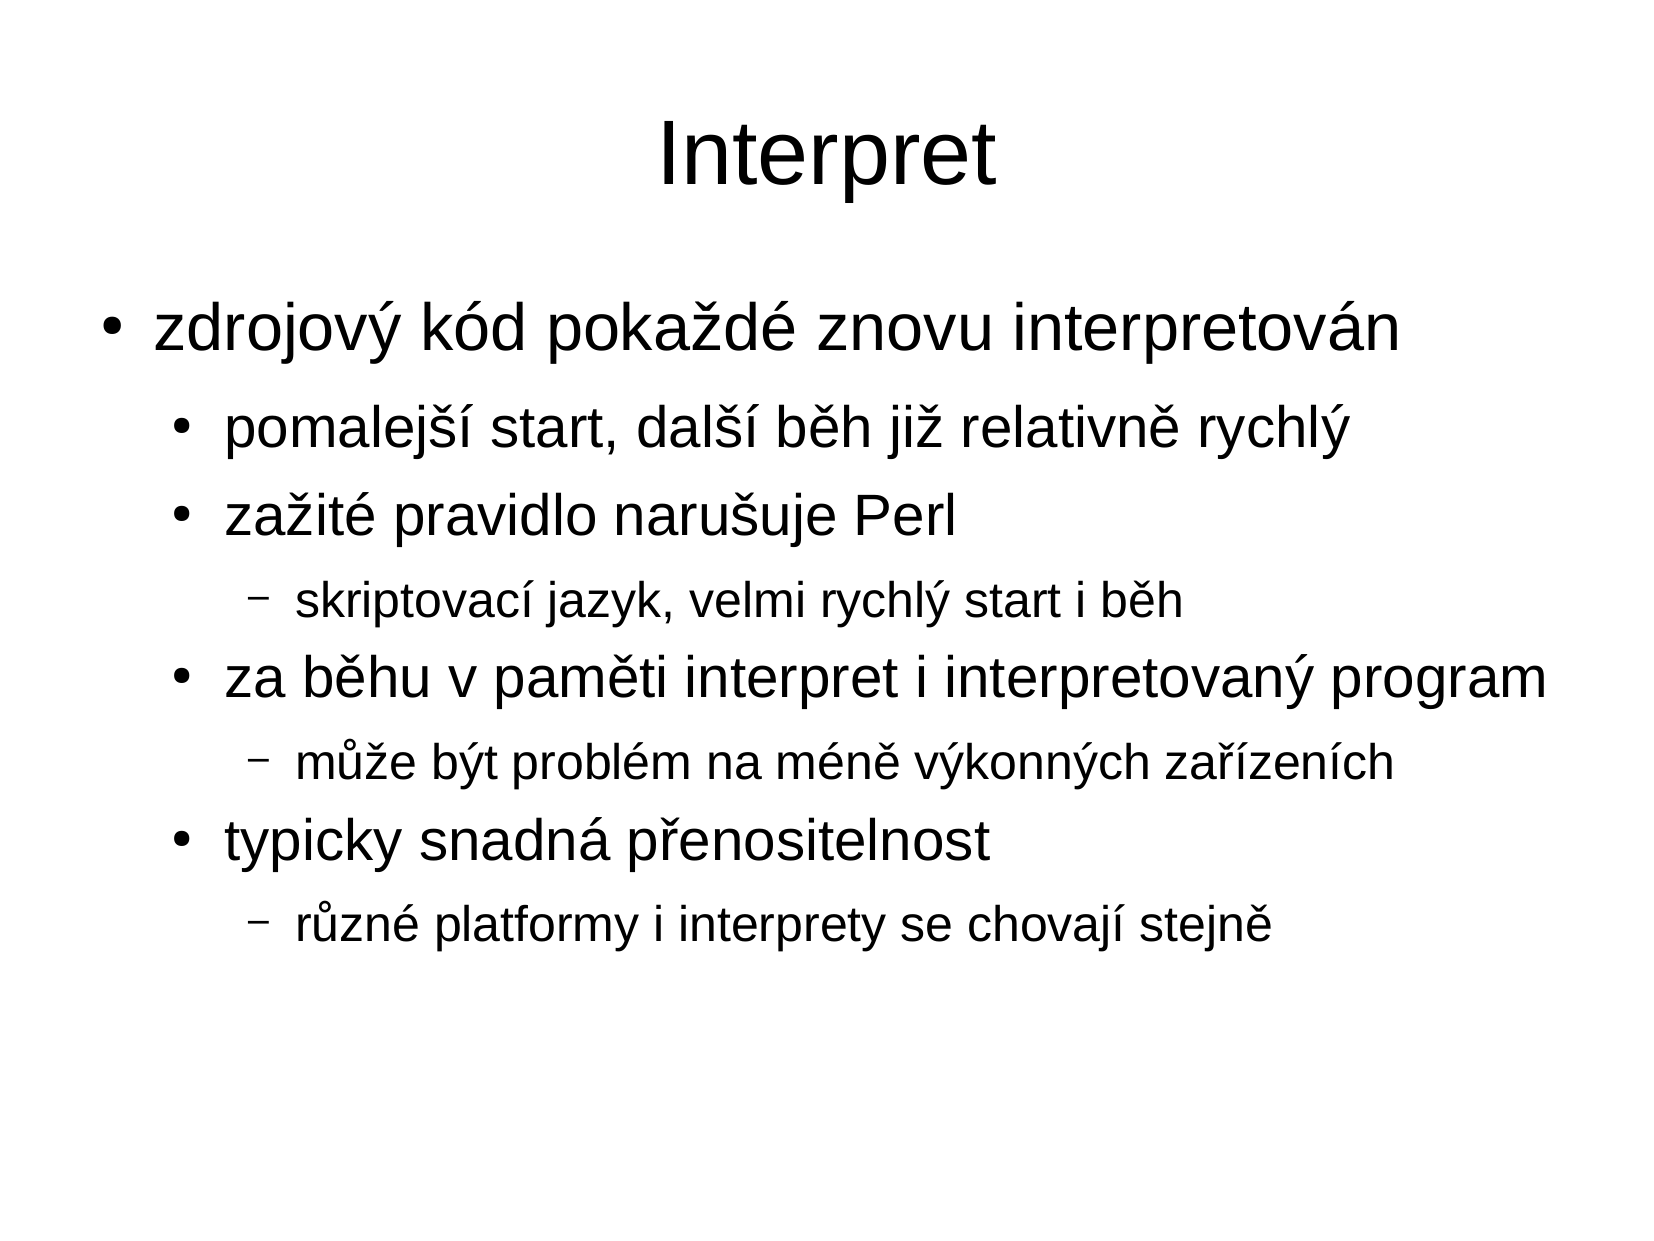

# Interpret
zdrojový kód pokaždé znovu interpretován
pomalejší start, další běh již relativně rychlý
zažité pravidlo narušuje Perl
skriptovací jazyk, velmi rychlý start i běh
za běhu v paměti interpret i interpretovaný program
může být problém na méně výkonných zařízeních
typicky snadná přenositelnost
různé platformy i interprety se chovají stejně